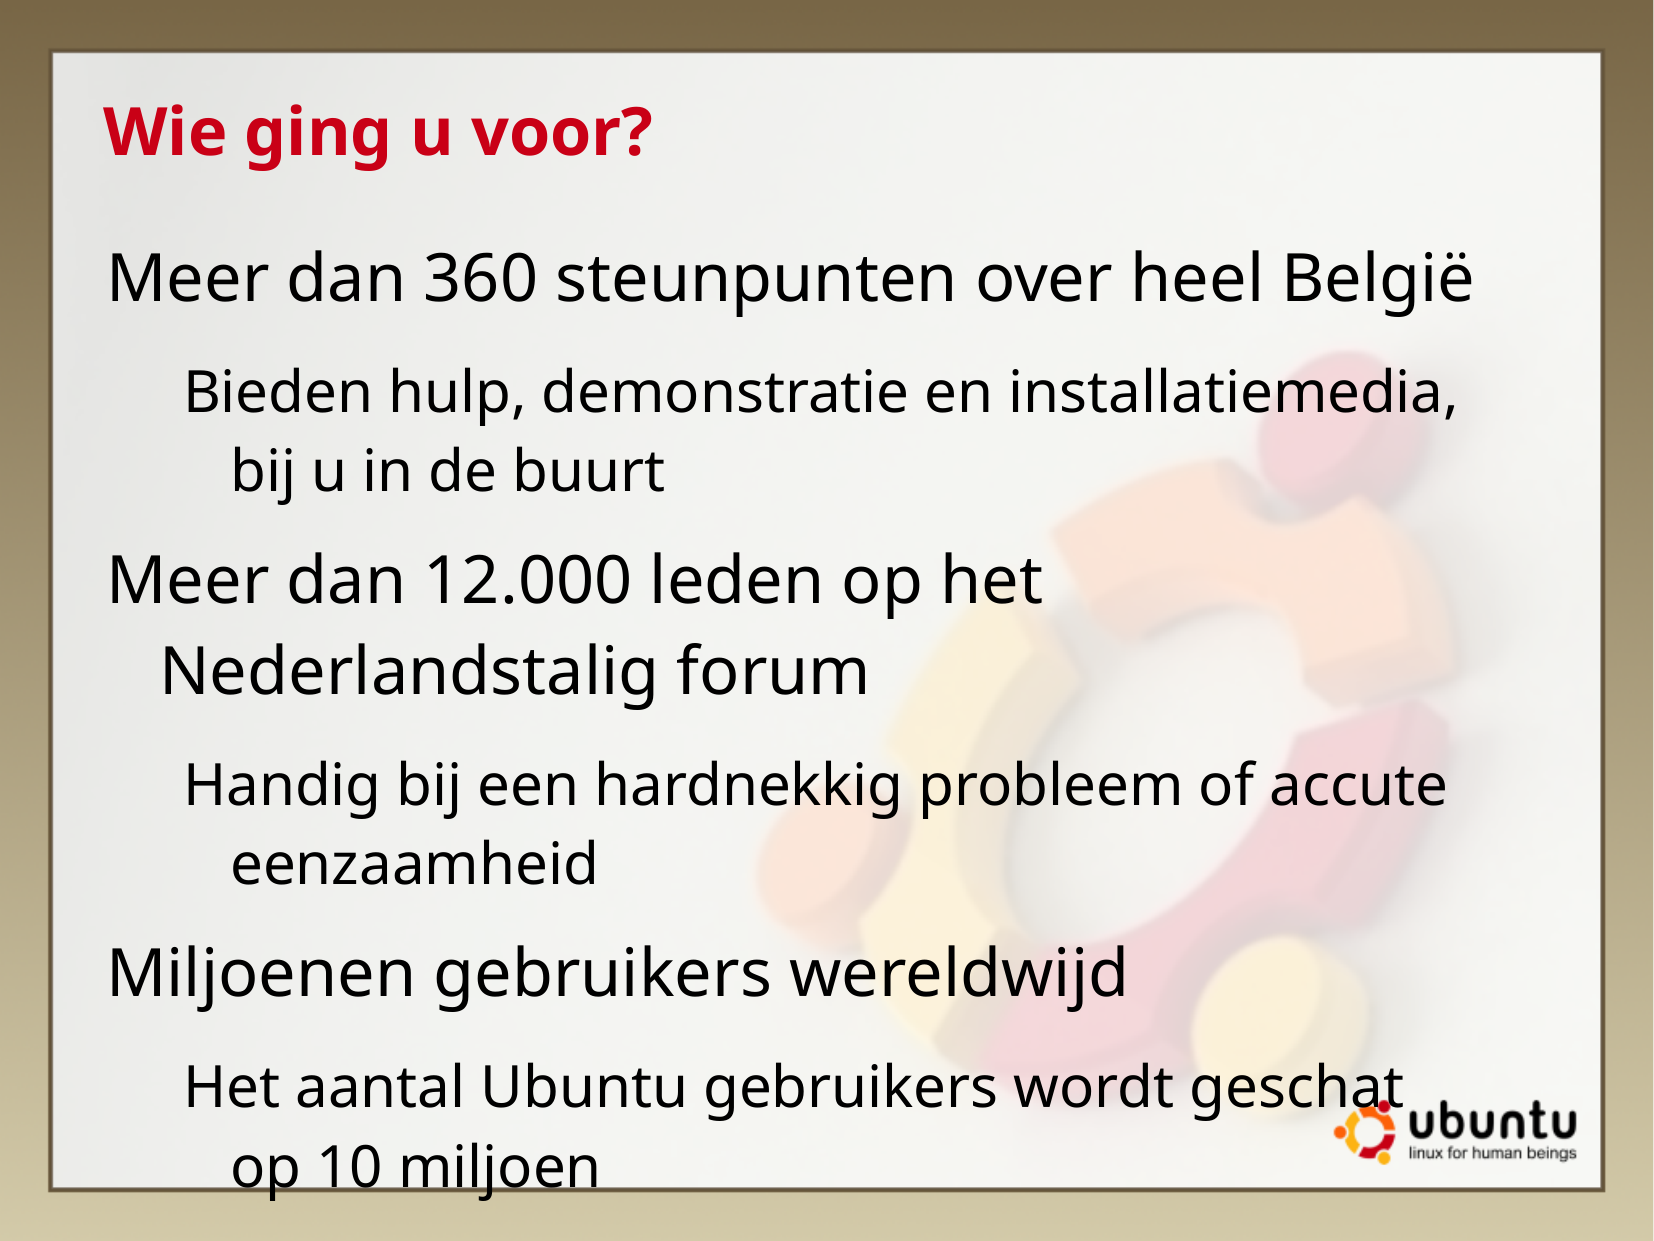

Wie ging u voor?
# Meer dan 360 steunpunten over heel België
Bieden hulp, demonstratie en installatiemedia,
bij u in de buurt
Meer dan 12.000 leden op het Nederlandstalig forum
Handig bij een hardnekkig probleem of accute eenzaamheid
Miljoenen gebruikers wereldwijd
Het aantal Ubuntu gebruikers wordt geschat op 10 miljoen